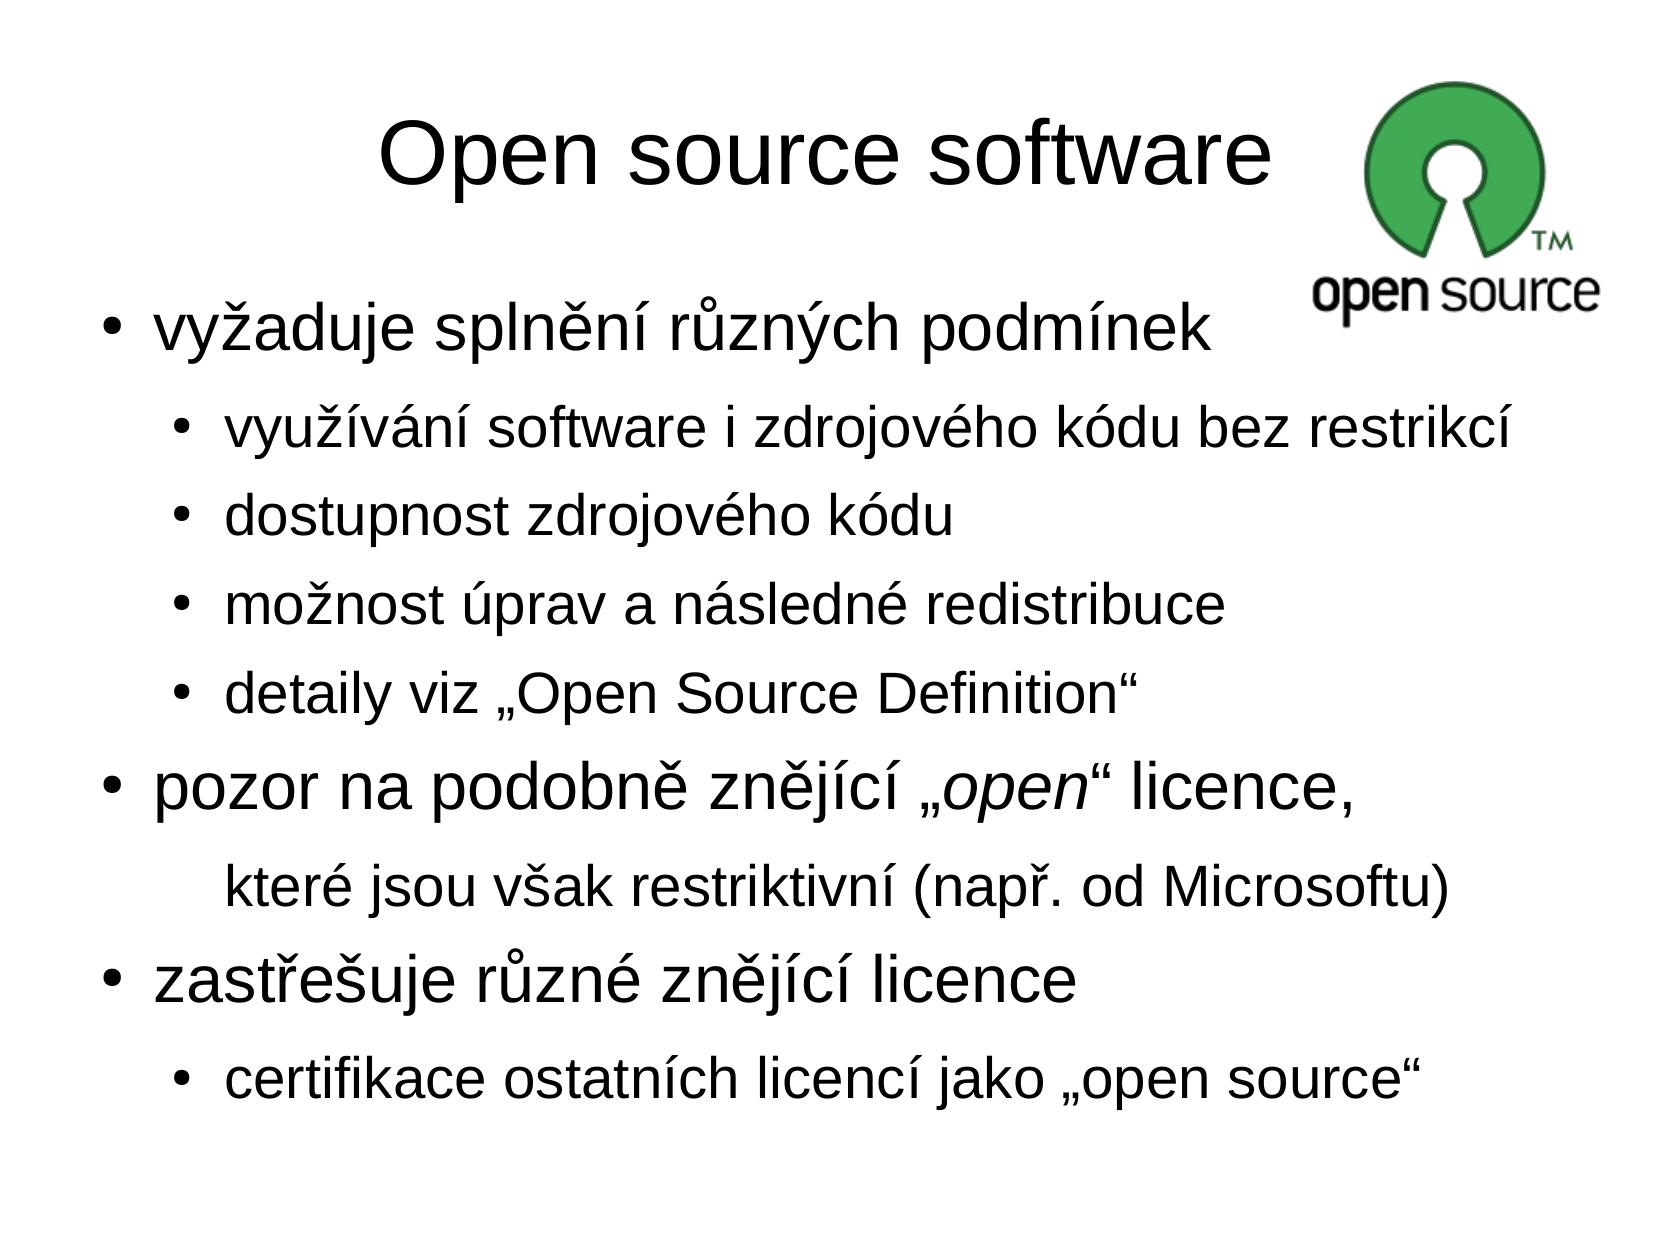

# Open source software
vyžaduje splnění různých podmínek
využívání software i zdrojového kódu bez restrikcí
dostupnost zdrojového kódu
možnost úprav a následné redistribuce
detaily viz „Open Source Definition“
pozor na podobně znějící „open“ licence,
které jsou však restriktivní (např. od Microsoftu)
zastřešuje různé znějící licence
certifikace ostatních licencí jako „open source“